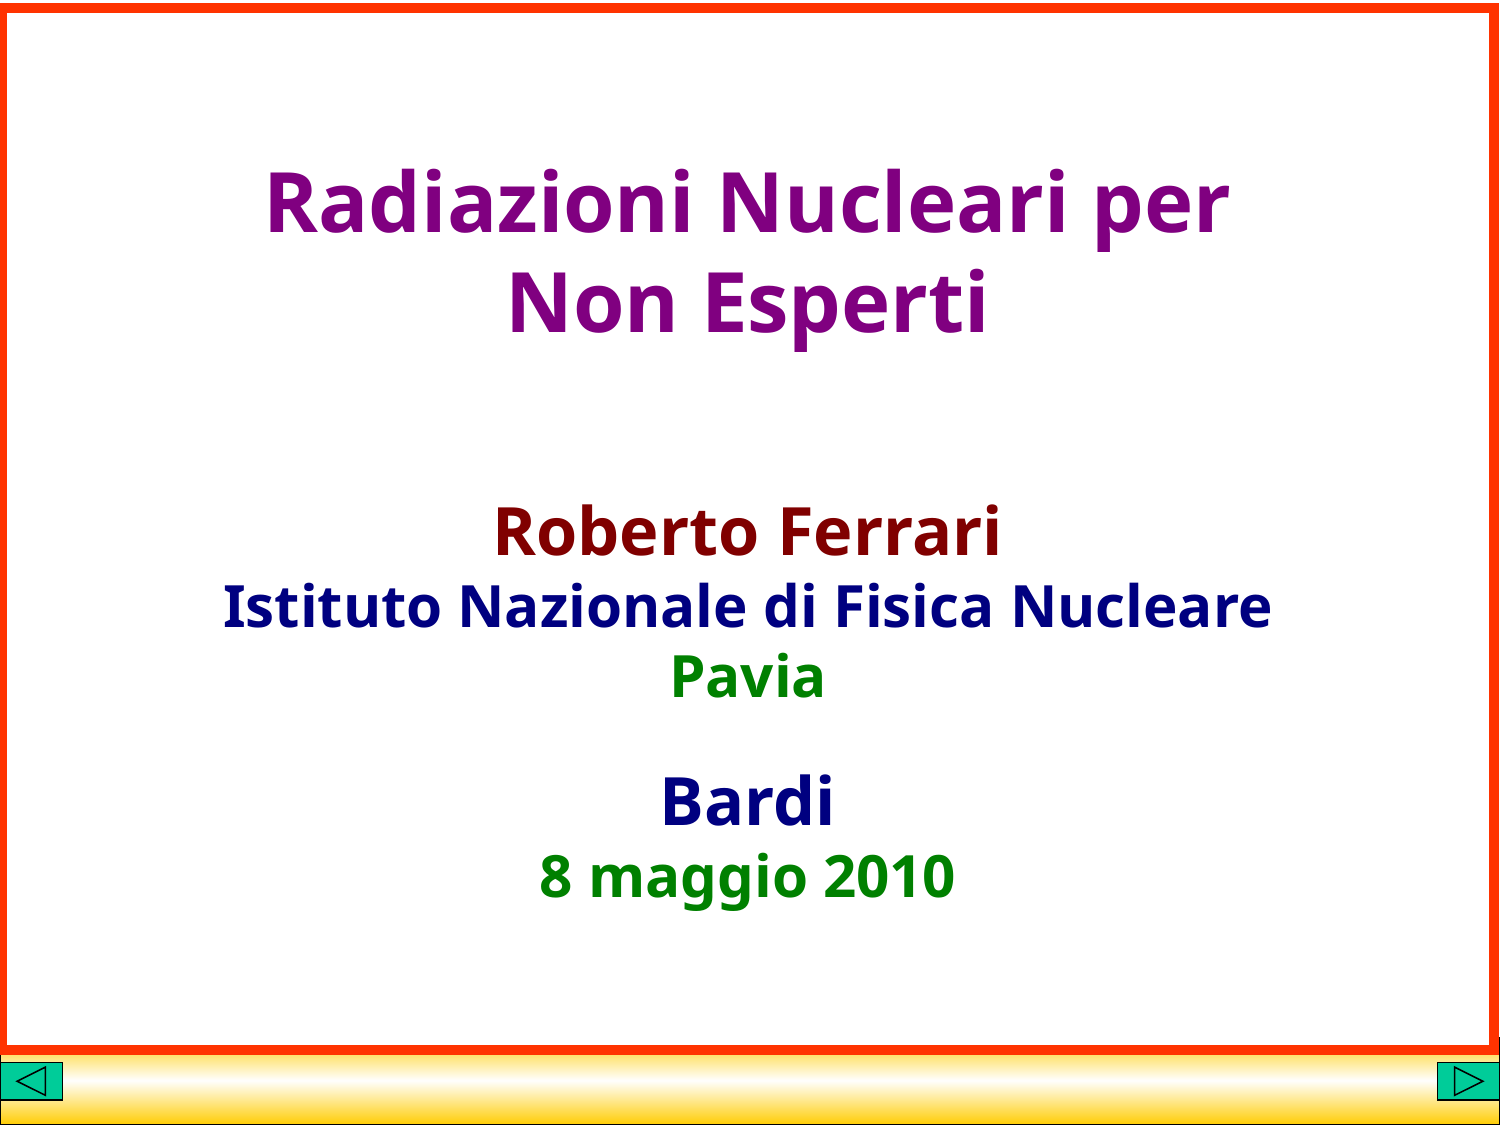

# Radiazioni Nucleari per Non Esperti Roberto Ferrari Istituto Nazionale di Fisica Nucleare Pavia Bardi 8 maggio 2010